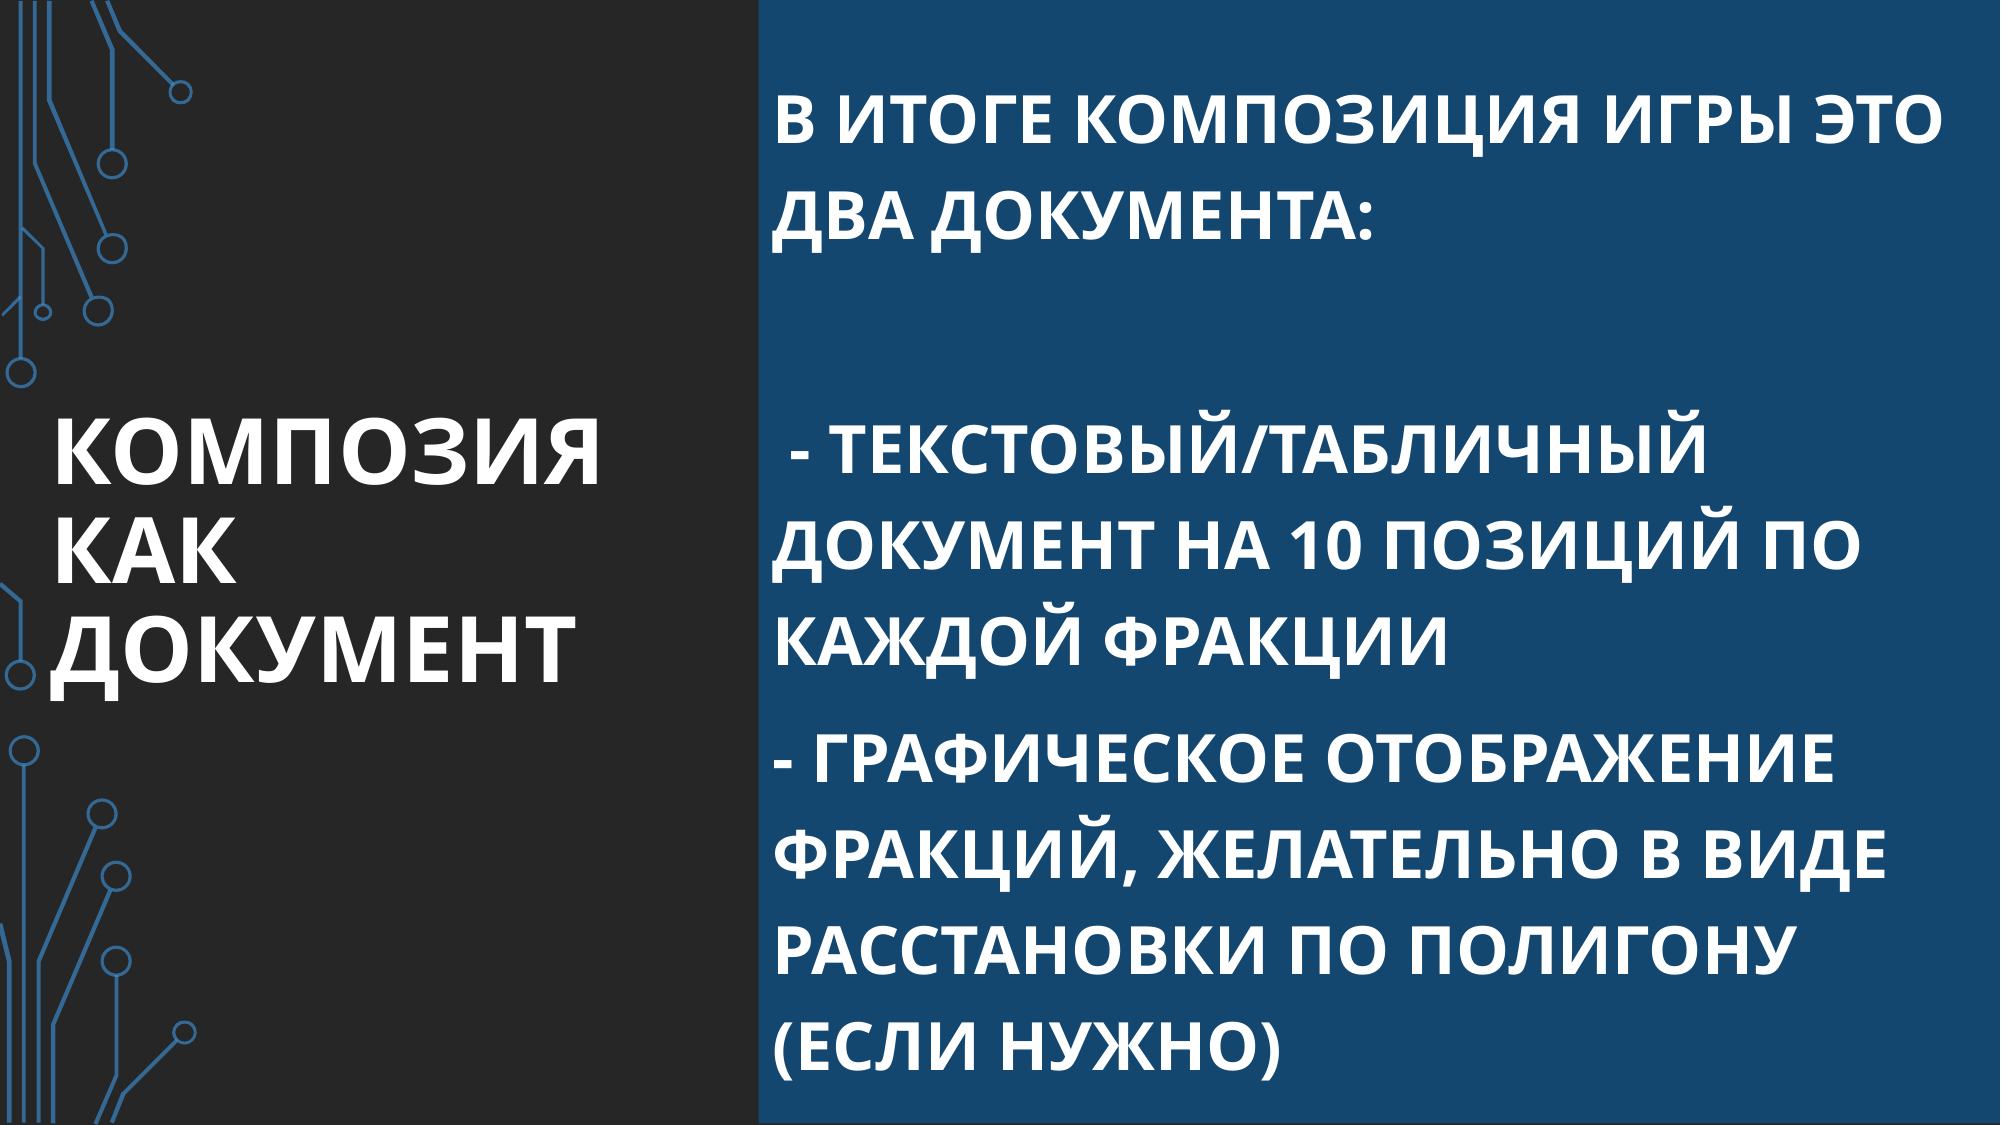

композИЯ КАК ДОКУМЕНТ
# в итоге композиция игры это два документа:
 - текстовый/табличный документ на 10 позиций по каждой фракции
- графическое отображение фракций, желательно в виде расстановки по полигону (если нужно)